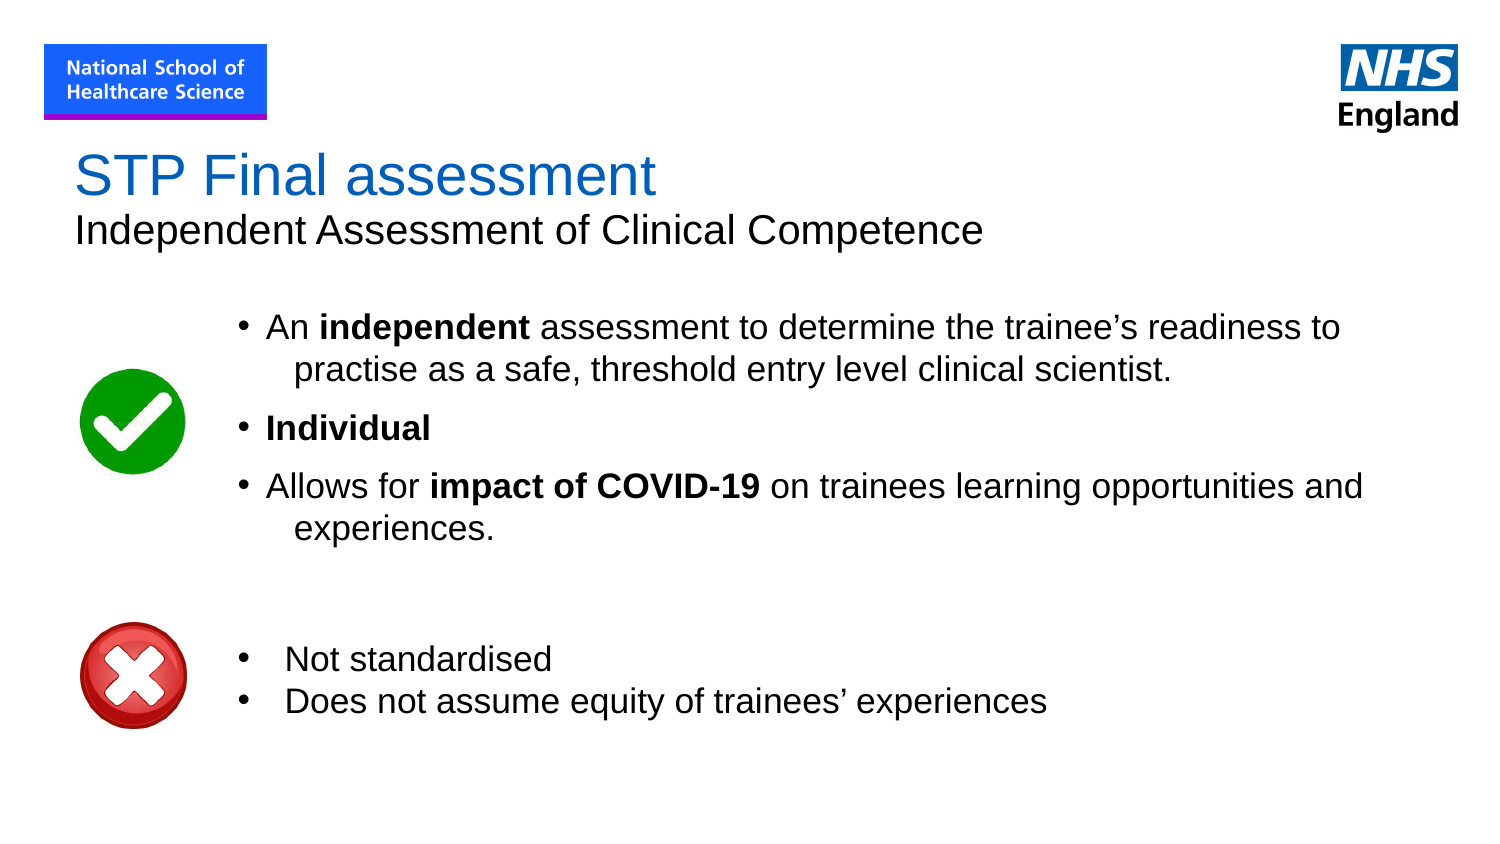

# STP Final assessment Independent Assessment of Clinical Competence
An independent assessment to determine the trainee’s readiness to practise as a safe, threshold entry level clinical scientist.
Individual
Allows for impact of COVID-19 on trainees learning opportunities and experiences.
Not standardised
Does not assume equity of trainees’ experiences